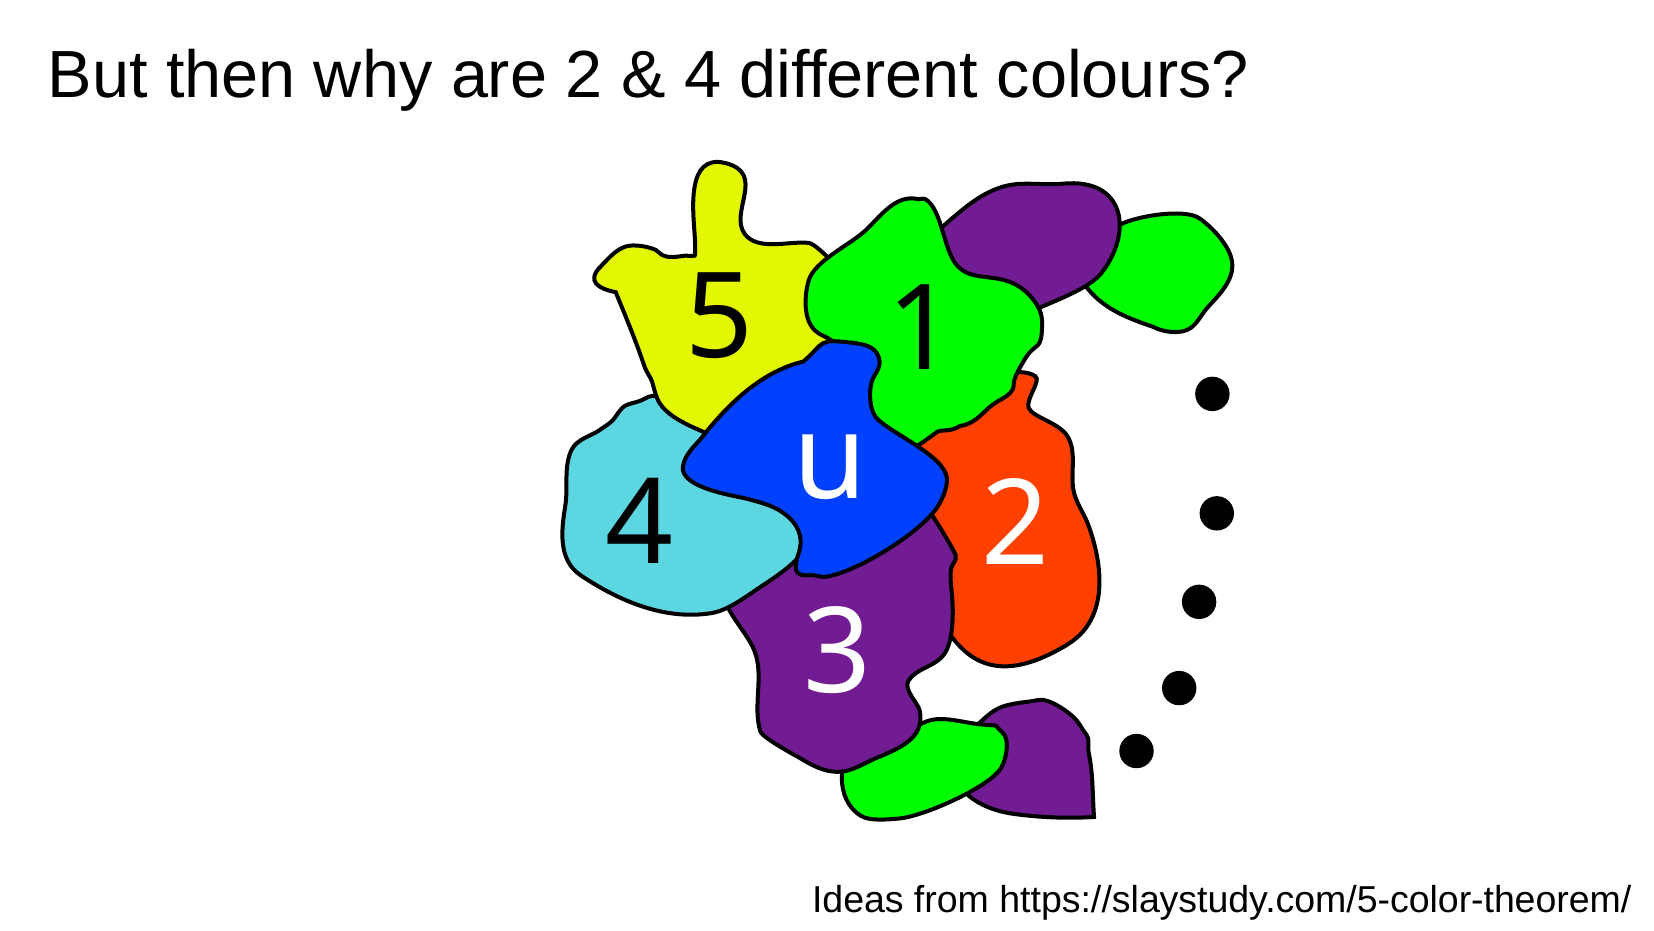

But then why are 2 & 4 different colours?
Ideas from https://slaystudy.com/5-color-theorem/